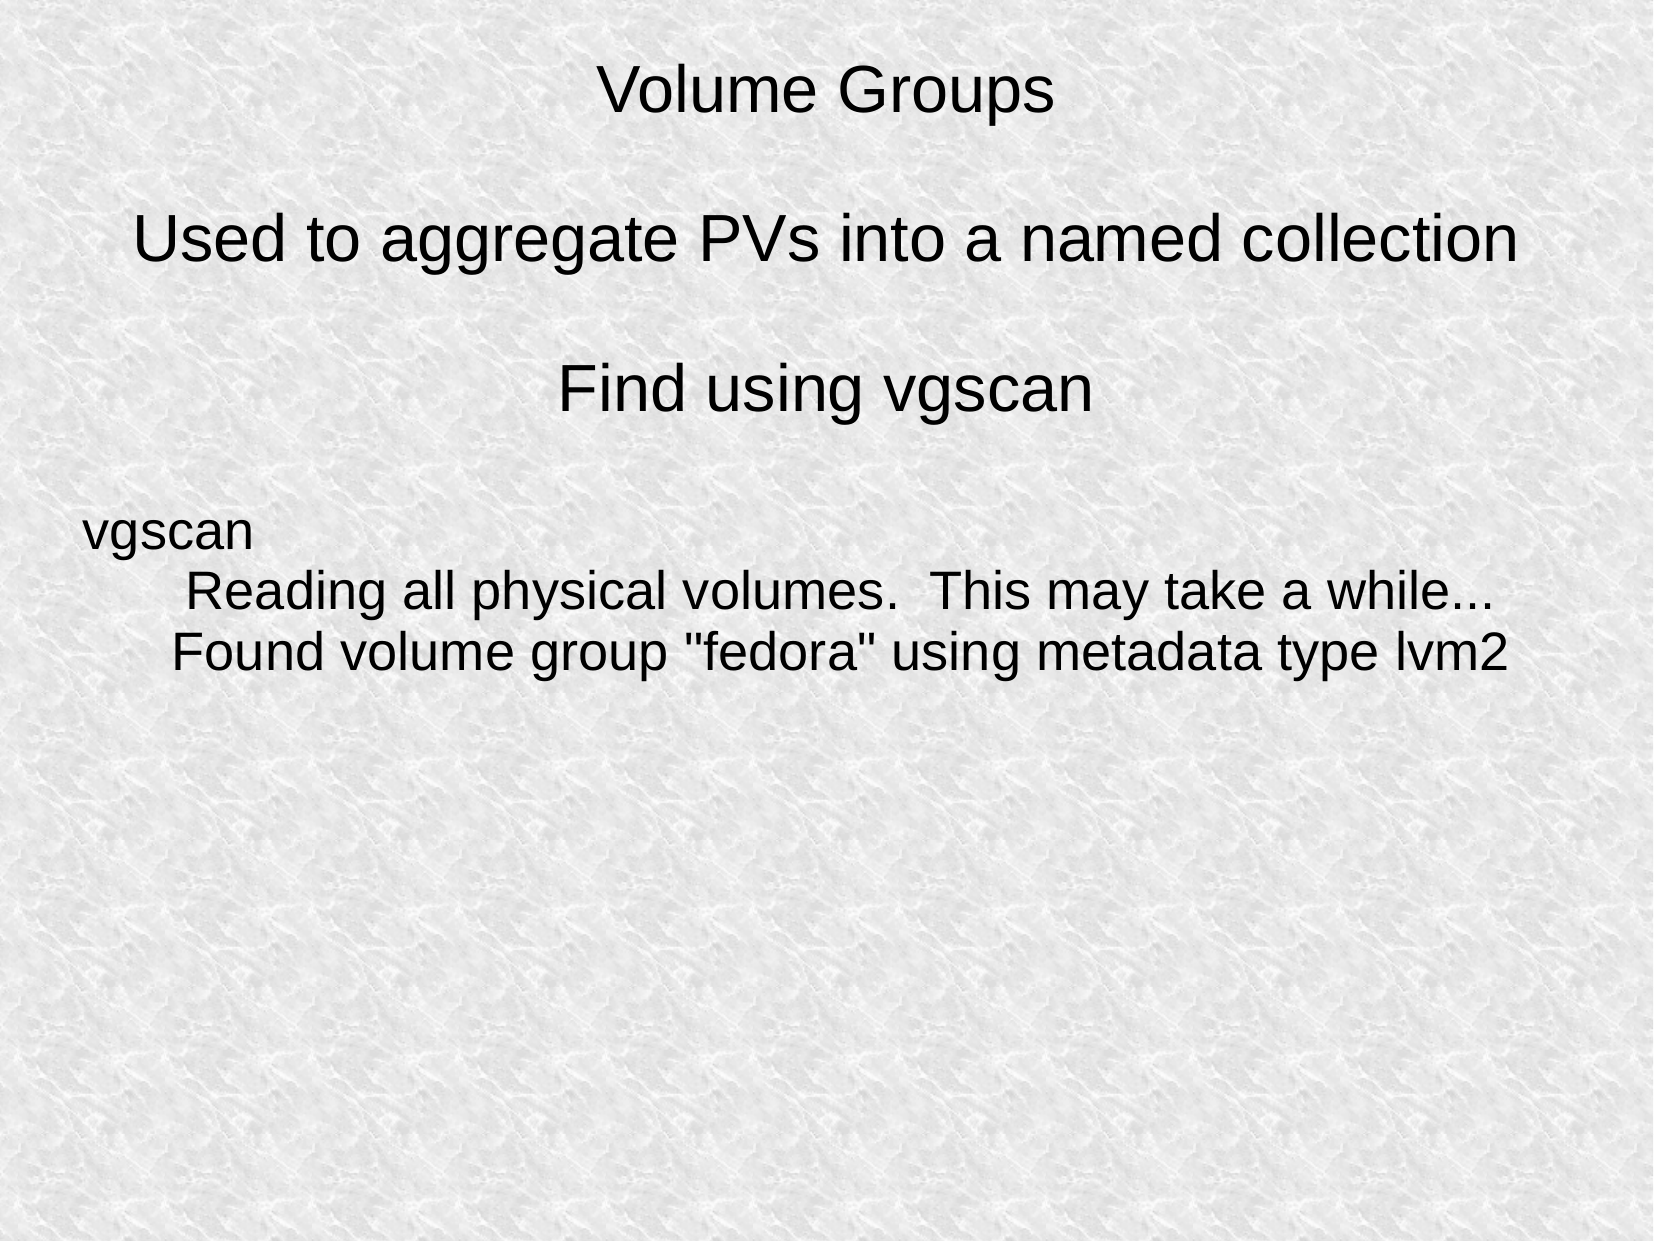

# Volume Groups
Used to aggregate PVs into a named collection
Find using vgscan
vgscan
 Reading all physical volumes. This may take a while...
 Found volume group "fedora" using metadata type lvm2